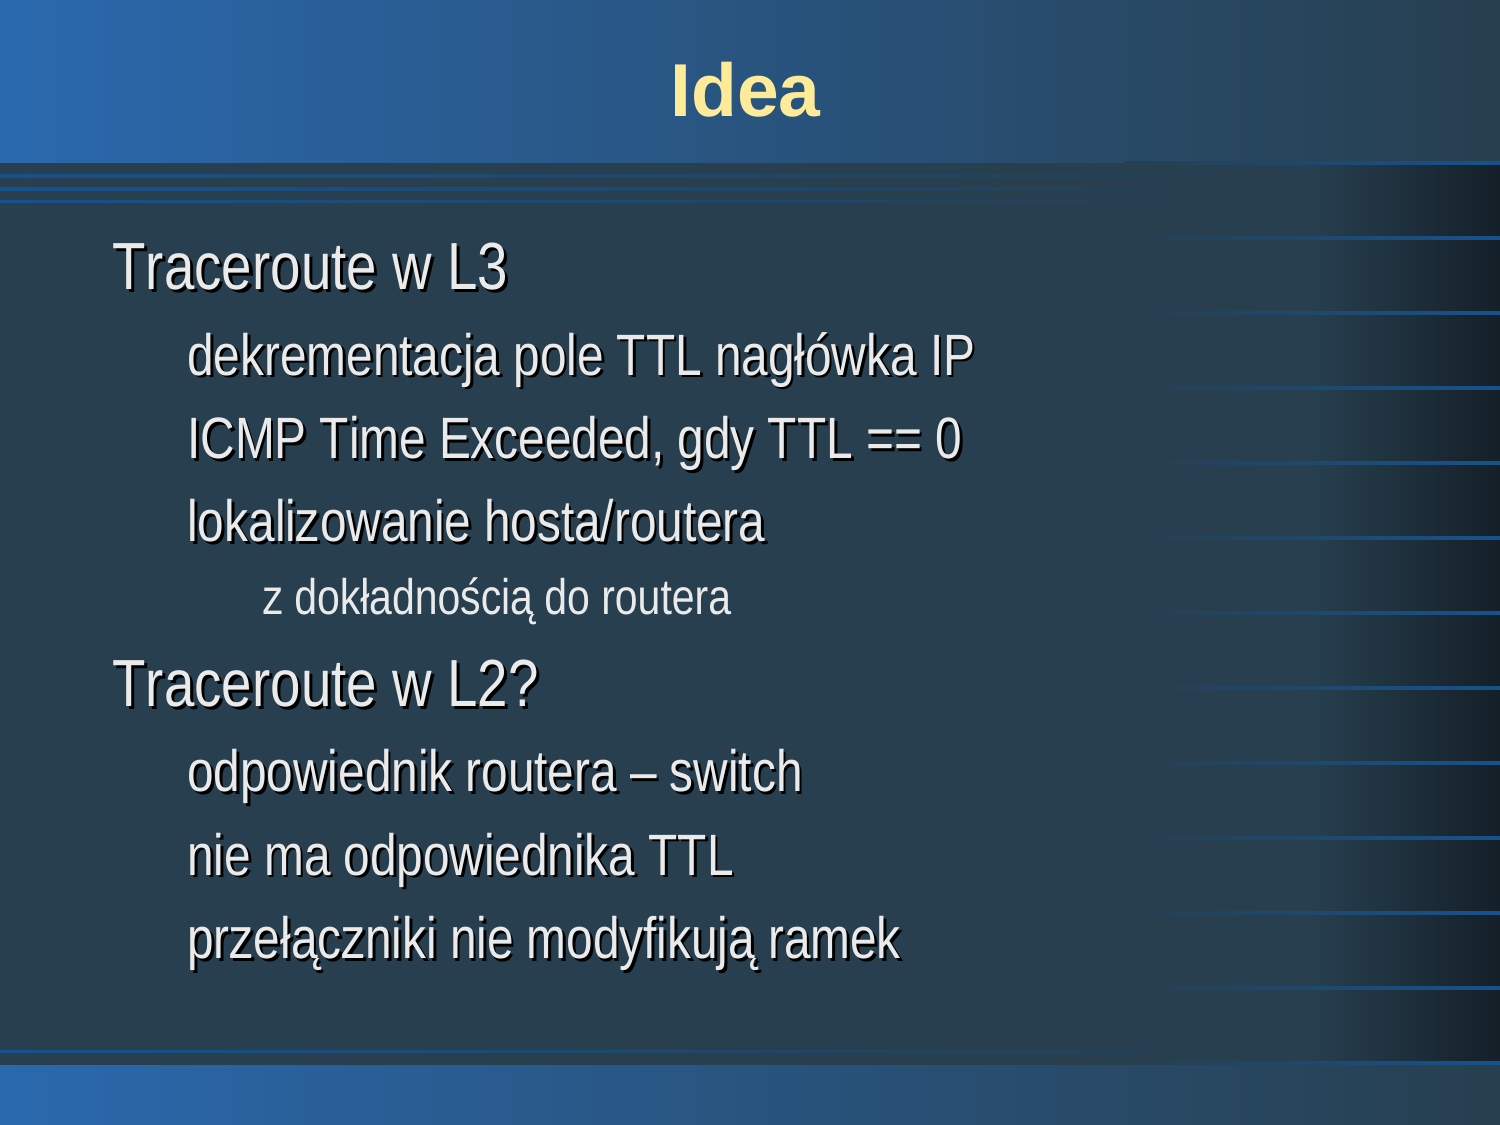

# Idea
Traceroute w L3
dekrementacja pole TTL nagłówka IP
ICMP Time Exceeded, gdy TTL == 0
lokalizowanie hosta/routera
z dokładnością do routera
Traceroute w L2?
odpowiednik routera – switch
nie ma odpowiednika TTL
przełączniki nie modyfikują ramek